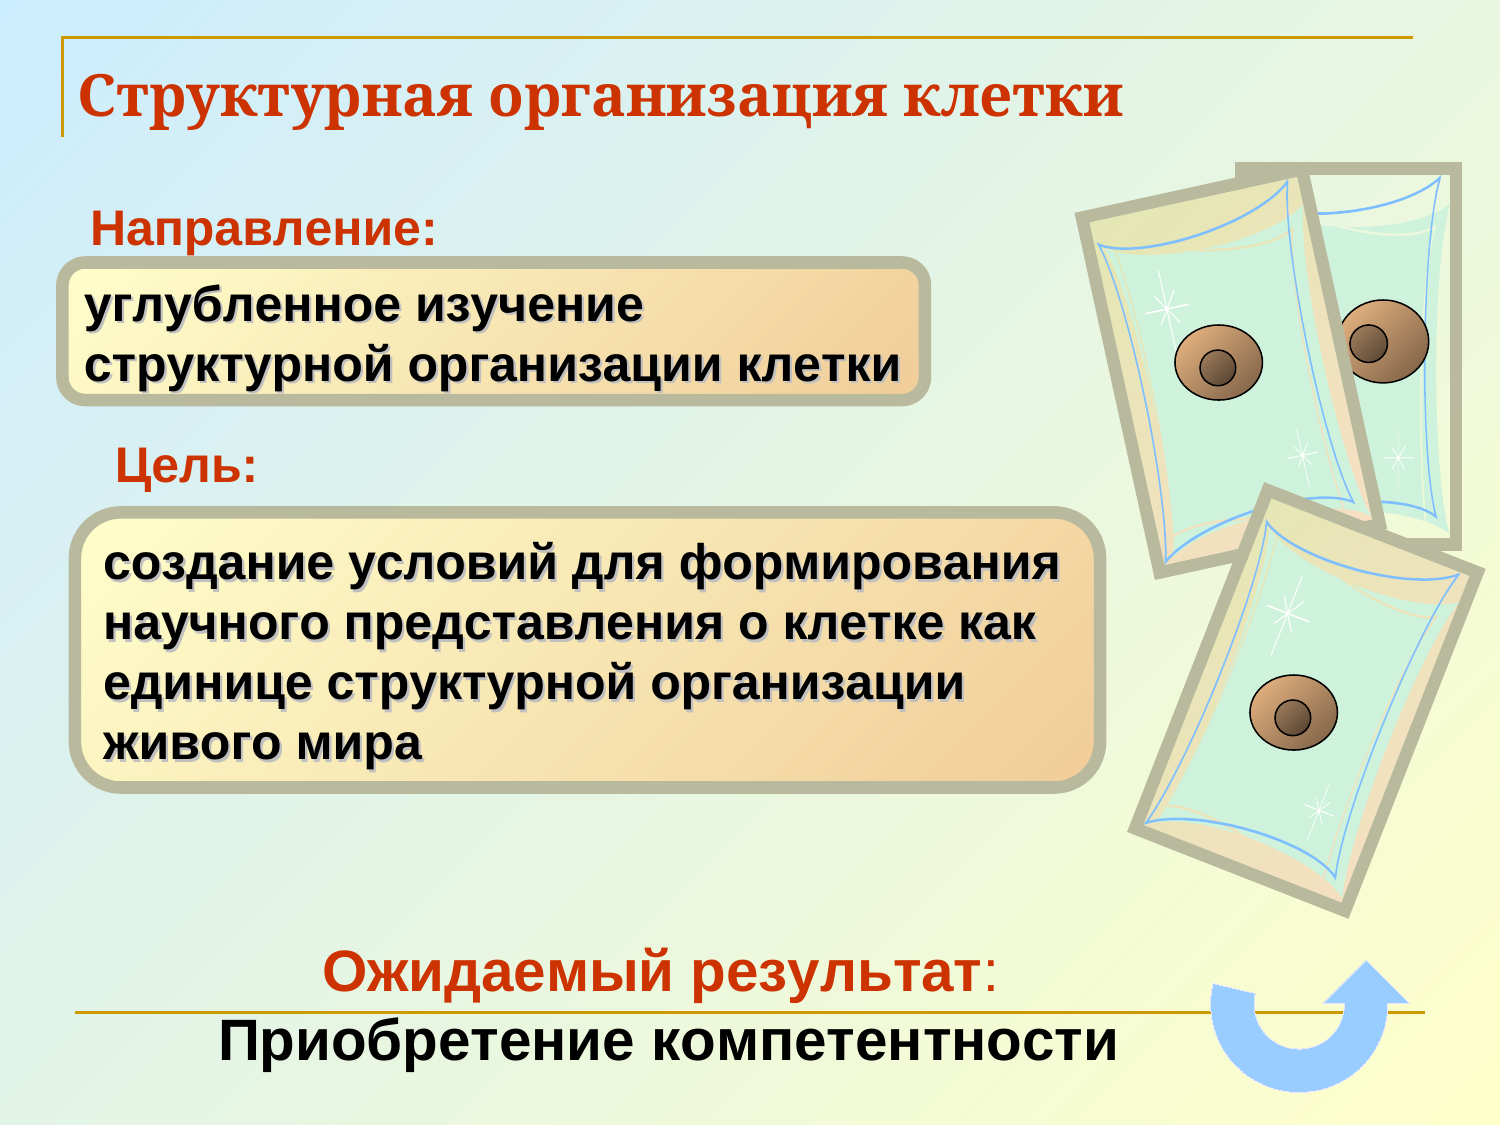

Структурная организация клетки
Направление:
углубленное изучение
структурной организации клетки
Цель:
создание условий для формирования
научного представления о клетке как
единице структурной организации
живого мира
Ожидаемый результат:
Приобретение компетентности